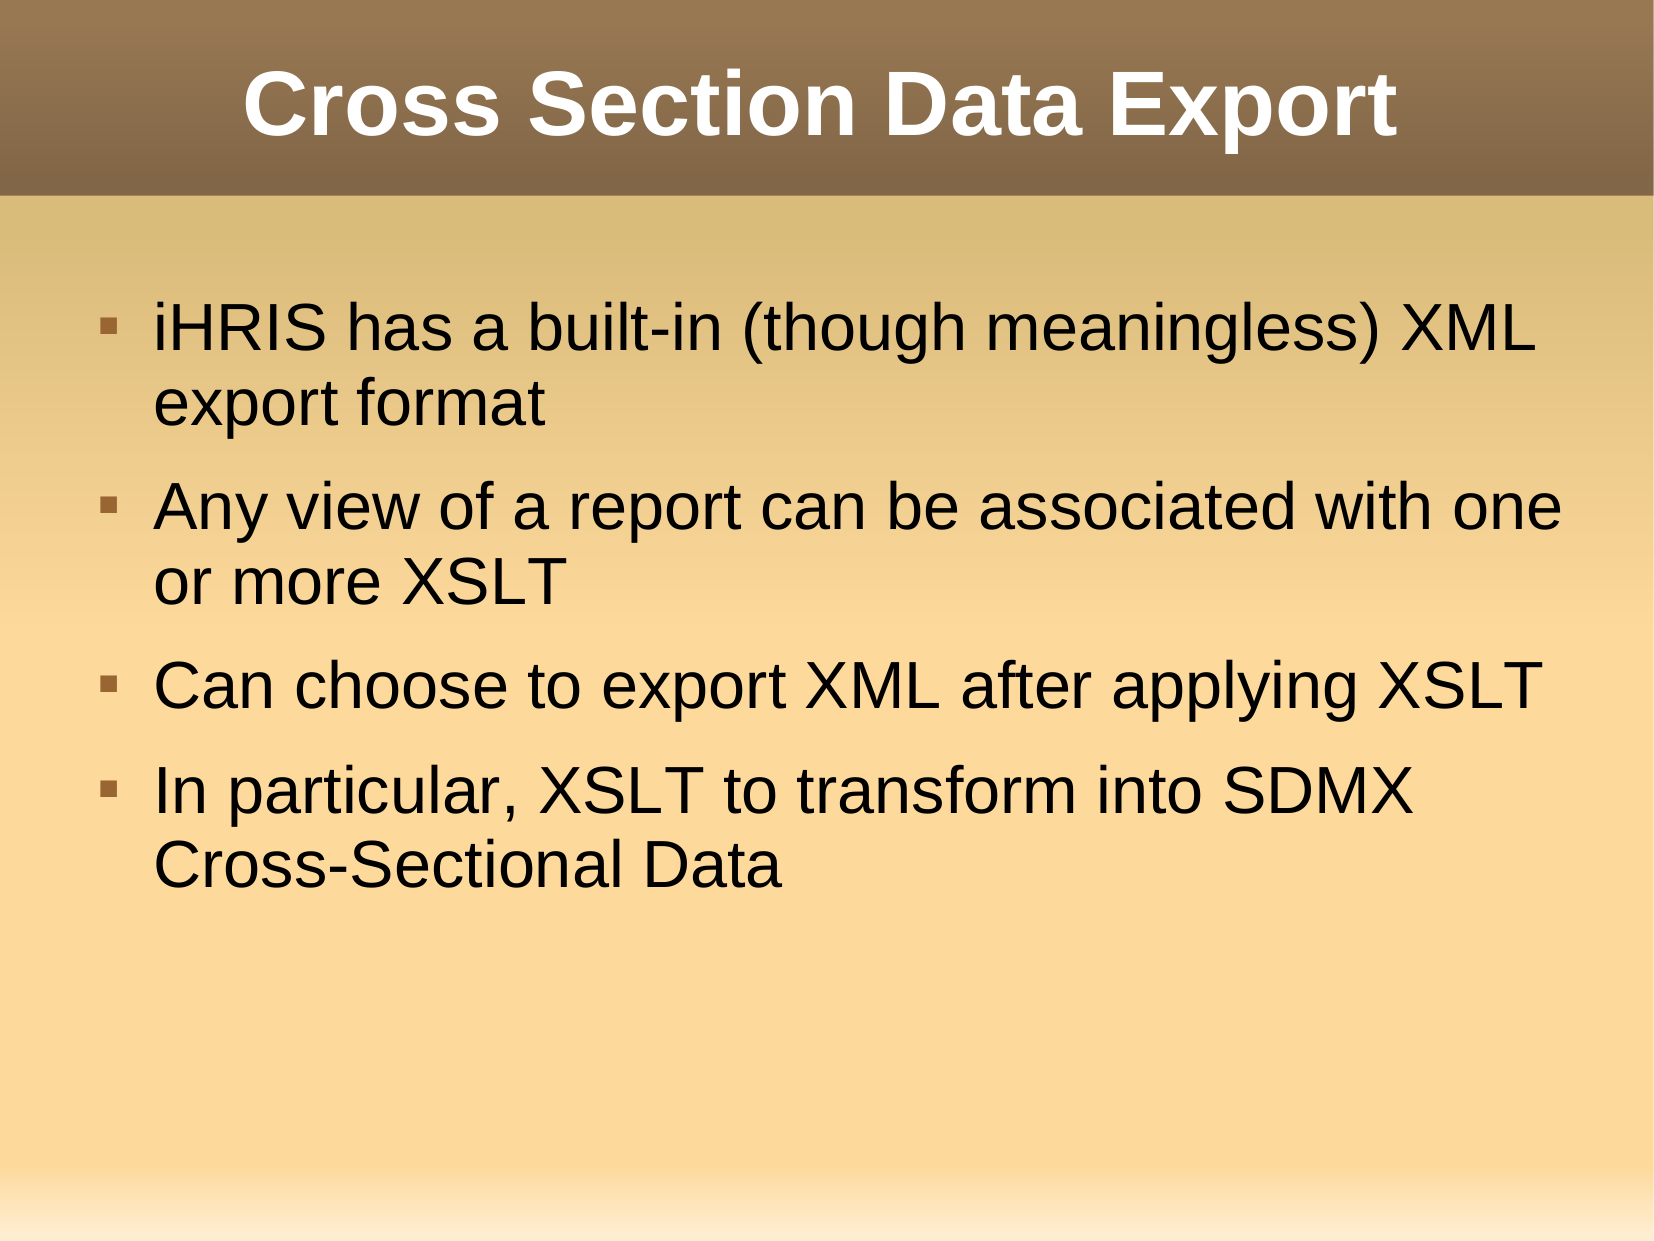

# Cross Section Data Export
iHRIS has a built-in (though meaningless) XML export format
Any view of a report can be associated with one or more XSLT
Can choose to export XML after applying XSLT
In particular, XSLT to transform into SDMX Cross-Sectional Data